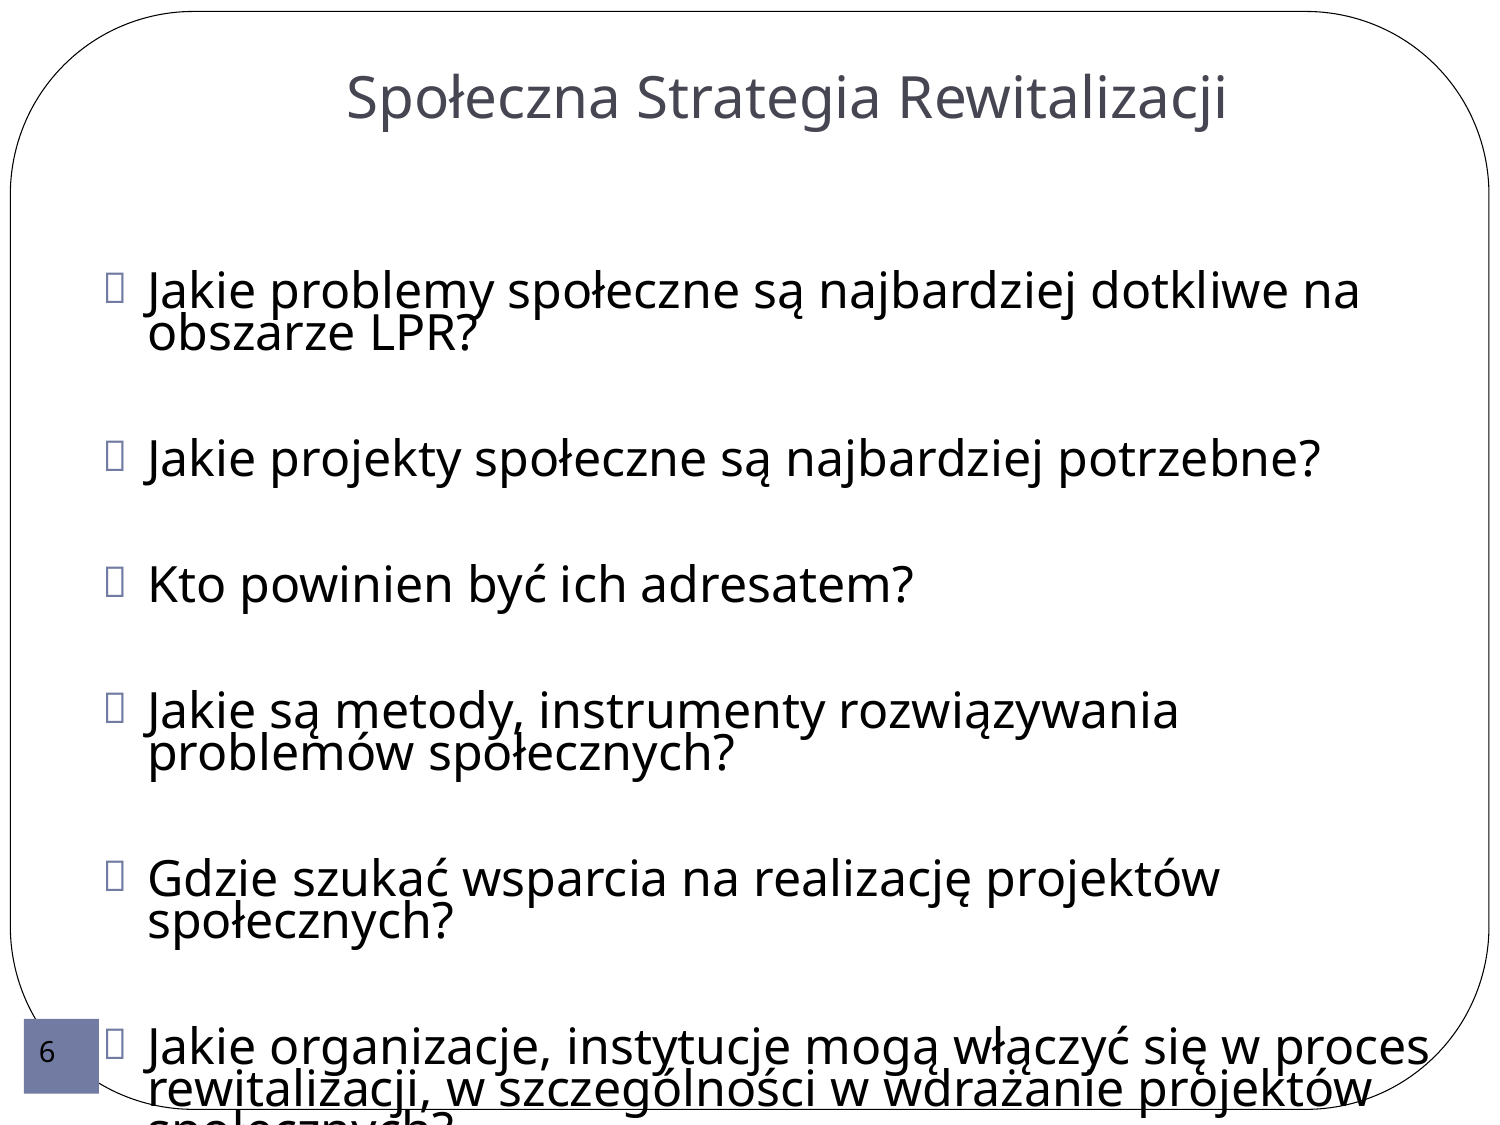

# Społeczna Strategia Rewitalizacji
Jakie problemy społeczne są najbardziej dotkliwe na obszarze LPR?
Jakie projekty społeczne są najbardziej potrzebne?
Kto powinien być ich adresatem?
Jakie są metody, instrumenty rozwiązywania problemów społecznych?
Gdzie szukać wsparcia na realizację projektów społecznych?
Jakie organizacje, instytucje mogą włączyć się w proces rewitalizacji, w szczególności w wdrażanie projektów społecznych?